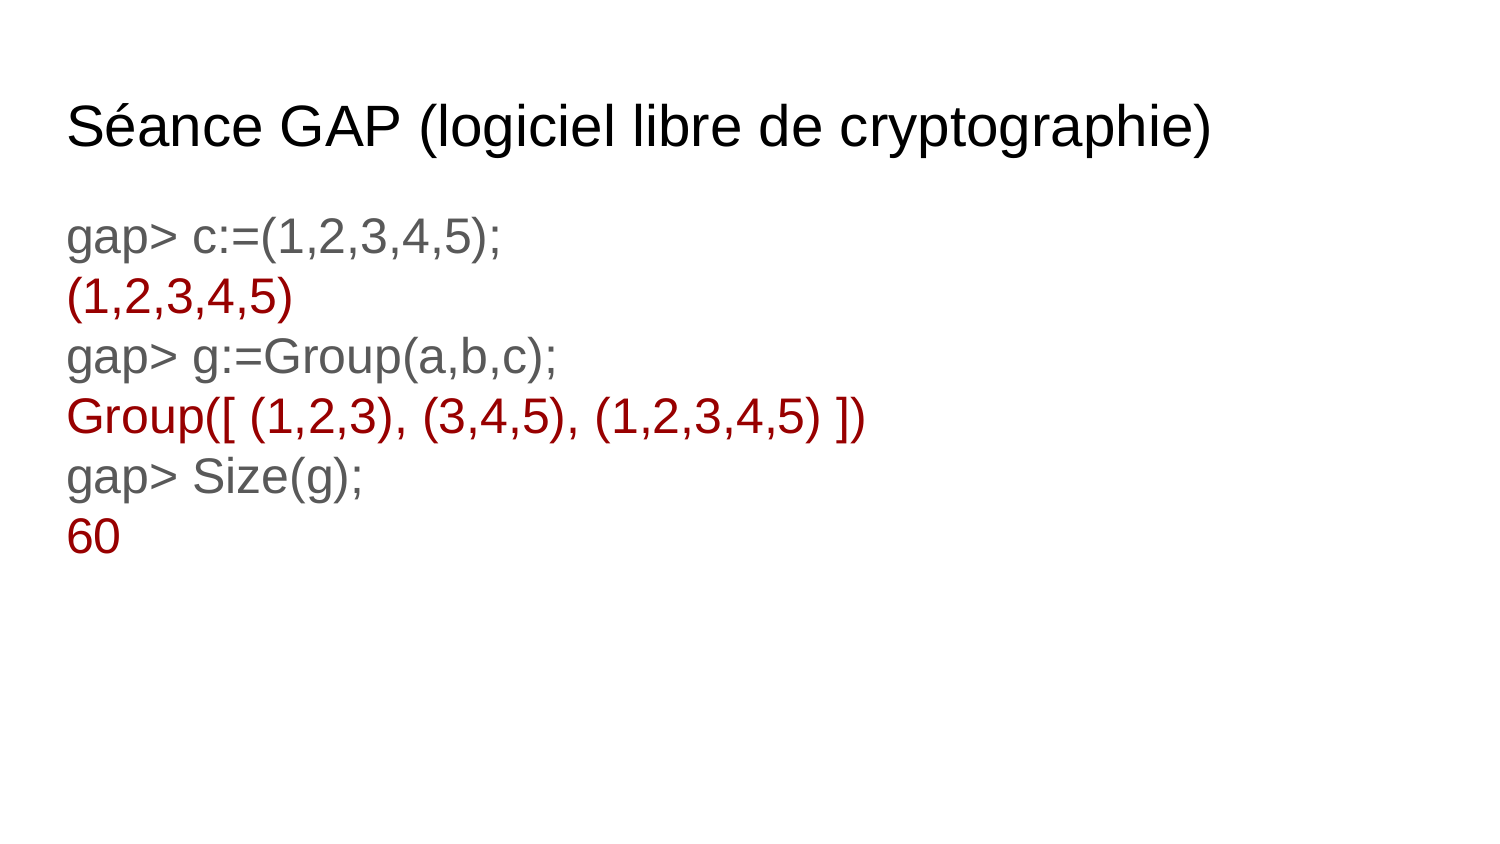

# Séance GAP (logiciel libre de cryptographie)
gap> c:=(1,2,3,4,5);
(1,2,3,4,5)
gap> g:=Group(a,b,c);
Group([ (1,2,3), (3,4,5), (1,2,3,4,5) ])
gap> Size(g);
60